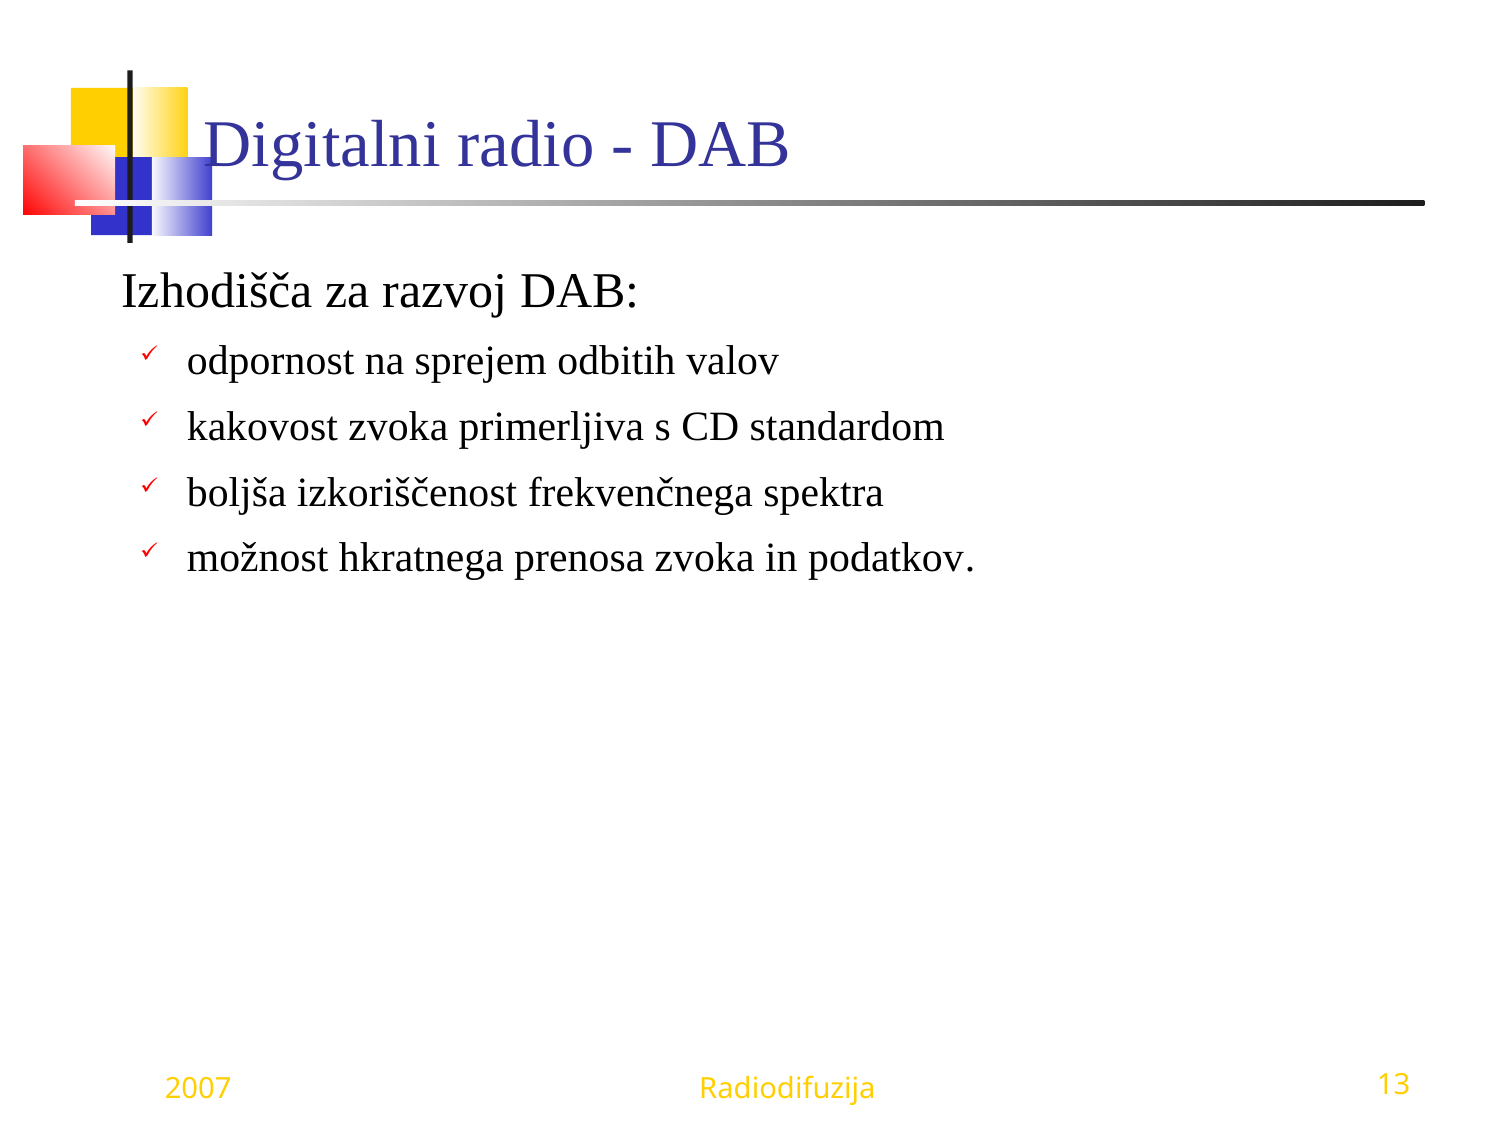

# Digitalni radio - DAB
	Izhodišča za razvoj DAB:
odpornost na sprejem odbitih valov
kakovost zvoka primerljiva s CD standardom
boljša izkoriščenost frekvenčnega spektra
možnost hkratnega prenosa zvoka in podatkov.
2007
Radiodifuzija